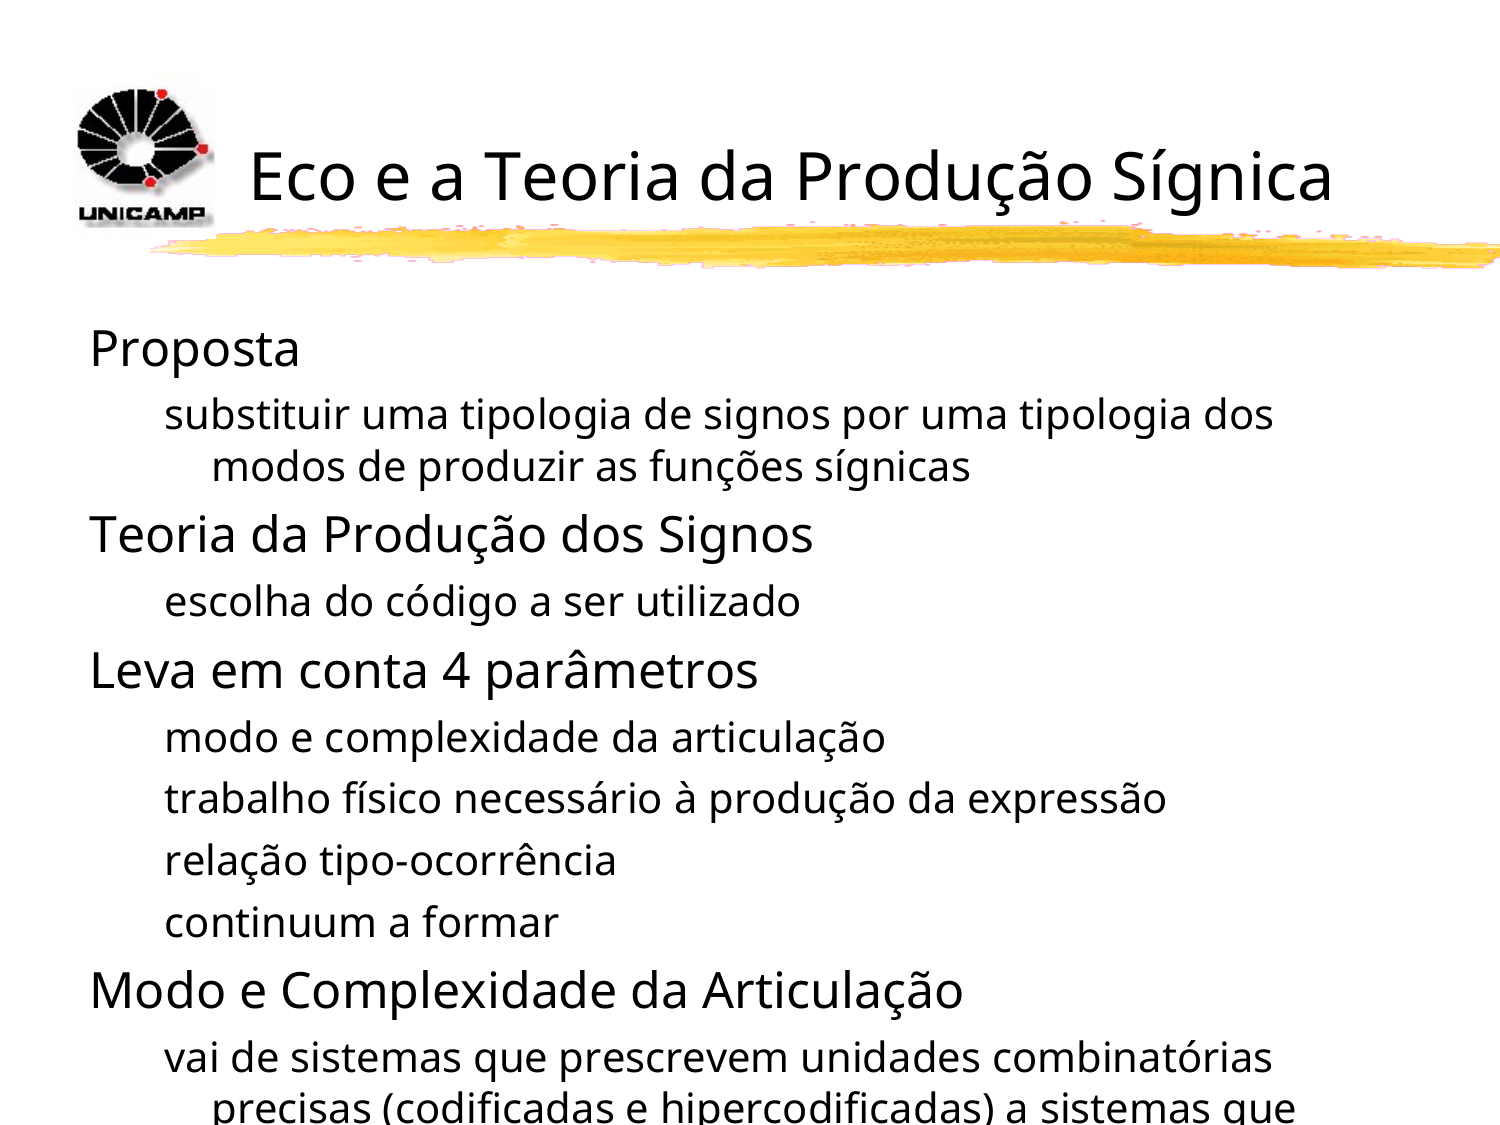

# Eco e a Teoria da Produção Sígnica
Proposta
substituir uma tipologia de signos por uma tipologia dos modos de produzir as funções sígnicas
Teoria da Produção dos Signos
escolha do código a ser utilizado
Leva em conta 4 parâmetros
modo e complexidade da articulação
trabalho físico necessário à produção da expressão
relação tipo-ocorrência
continuum a formar
Modo e Complexidade da Articulação
vai de sistemas que prescrevem unidades combinatórias precisas (codificadas e hipercodificadas) a sistemas que apresentem textos não analisados